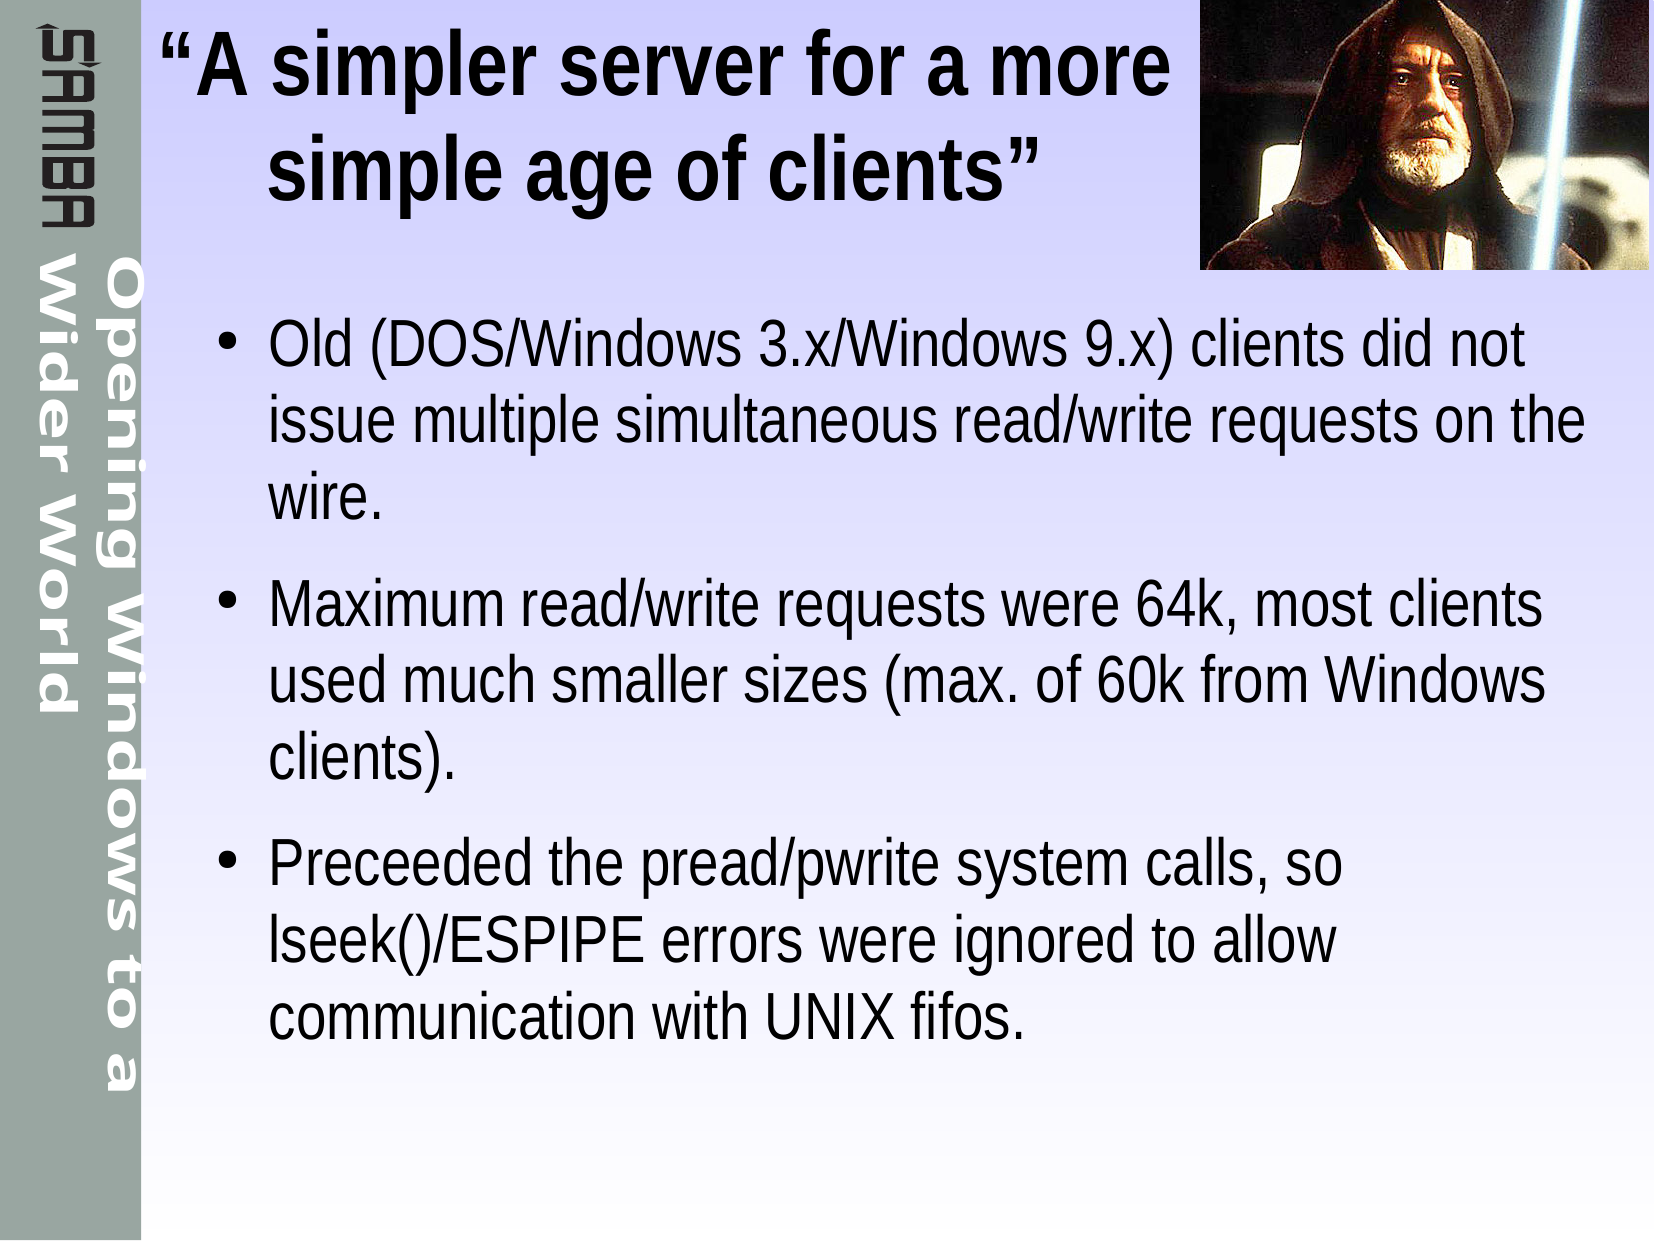

# “A simpler server for a more simple age of clients”
Old (DOS/Windows 3.x/Windows 9.x) clients did not issue multiple simultaneous read/write requests on the wire.
Maximum read/write requests were 64k, most clients used much smaller sizes (max. of 60k from Windows clients).
Preceeded the pread/pwrite system calls, so lseek()/ESPIPE errors were ignored to allow communication with UNIX fifos.